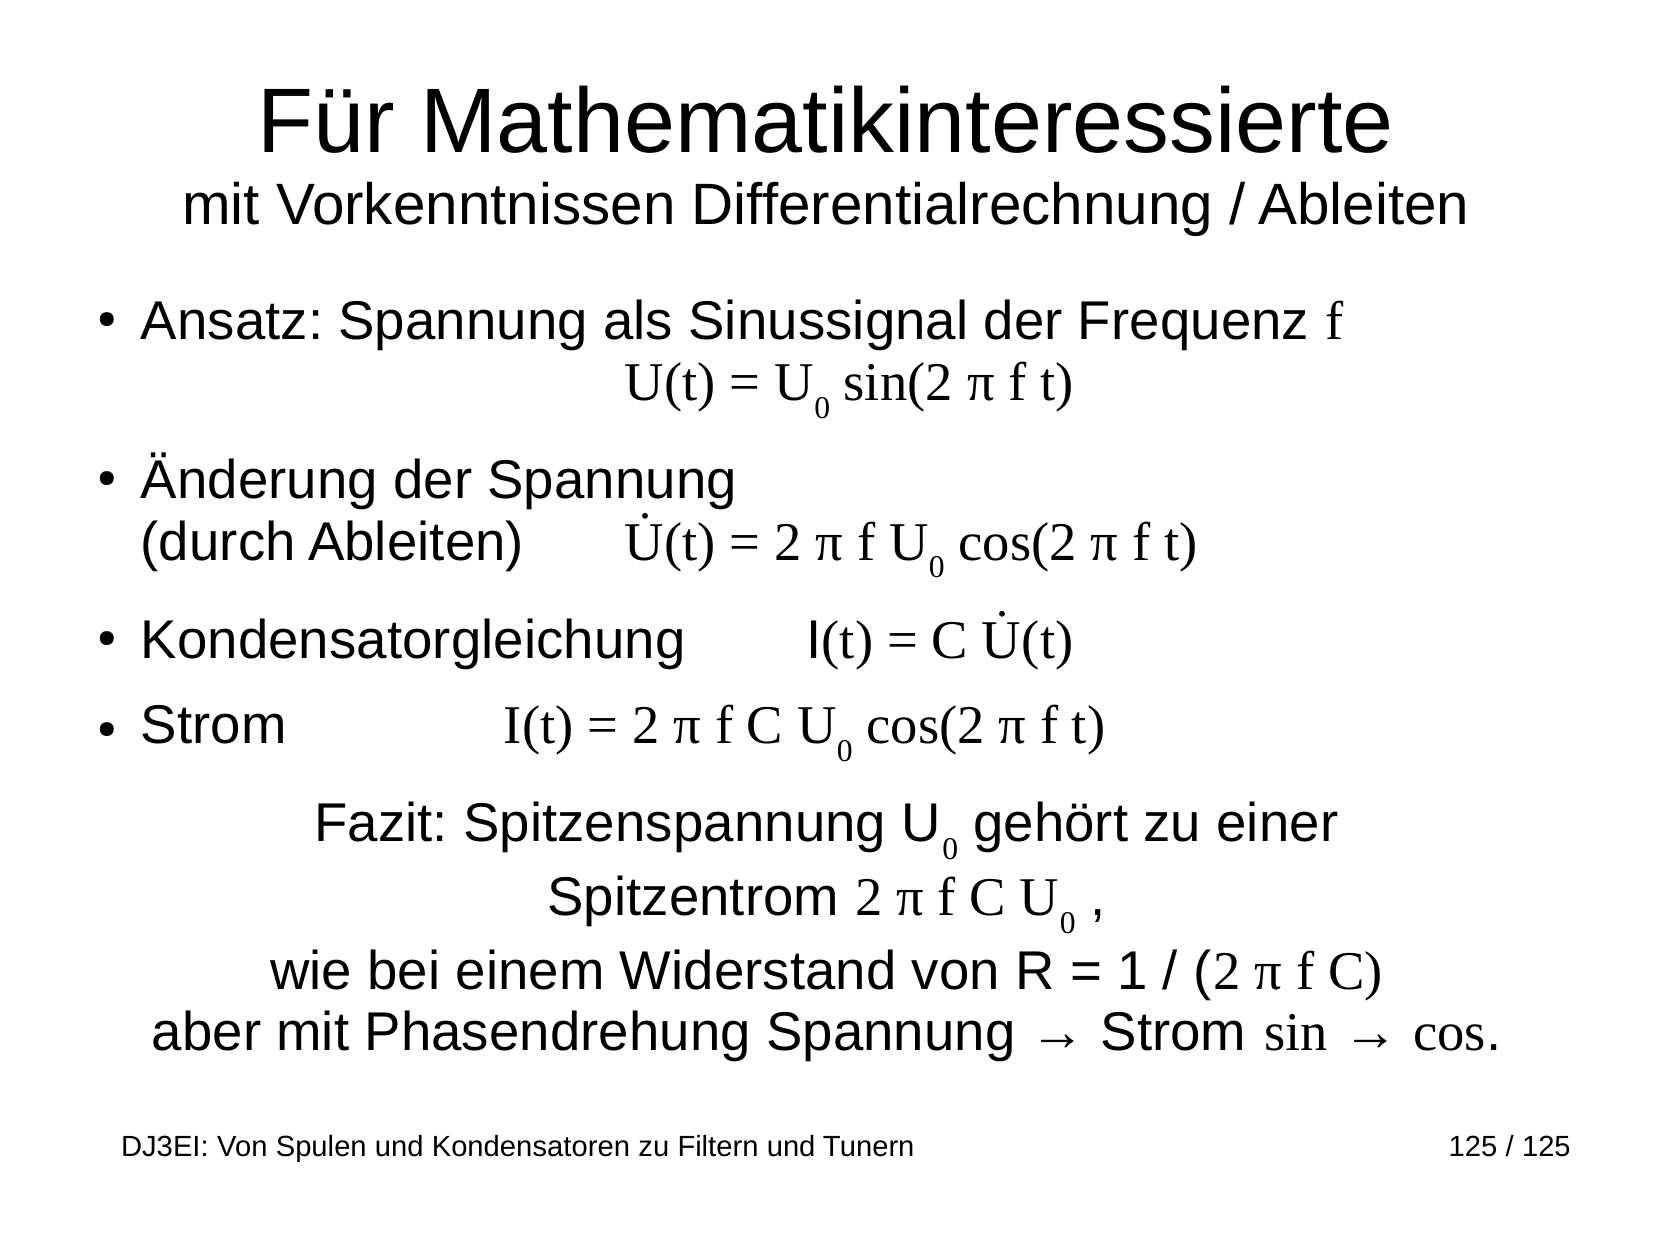

# Für Mathematikinteressierte mit Vorkenntnissen Differentialrechnung / Ableiten
Ansatz: Spannung als Sinussignal der Frequenz f
			 					U(t) = U0 sin(2 π f t)
Änderung der Spannung
(durch Ableiten) 		U̇(t) = 2 π f U0 cos(2 π f t)
Kondensatorgleichung		I(t) = C U̇(t)
Strom				I(t) = 2 π f C U0 cos(2 π f t)
Fazit: Spitzenspannung U0 gehört zu einer
Spitzentrom 2 π f C U0 ,
wie bei einem Widerstand von R = 1 / (2 π f C)
aber mit Phasendrehung Spannung → Strom sin → cos.